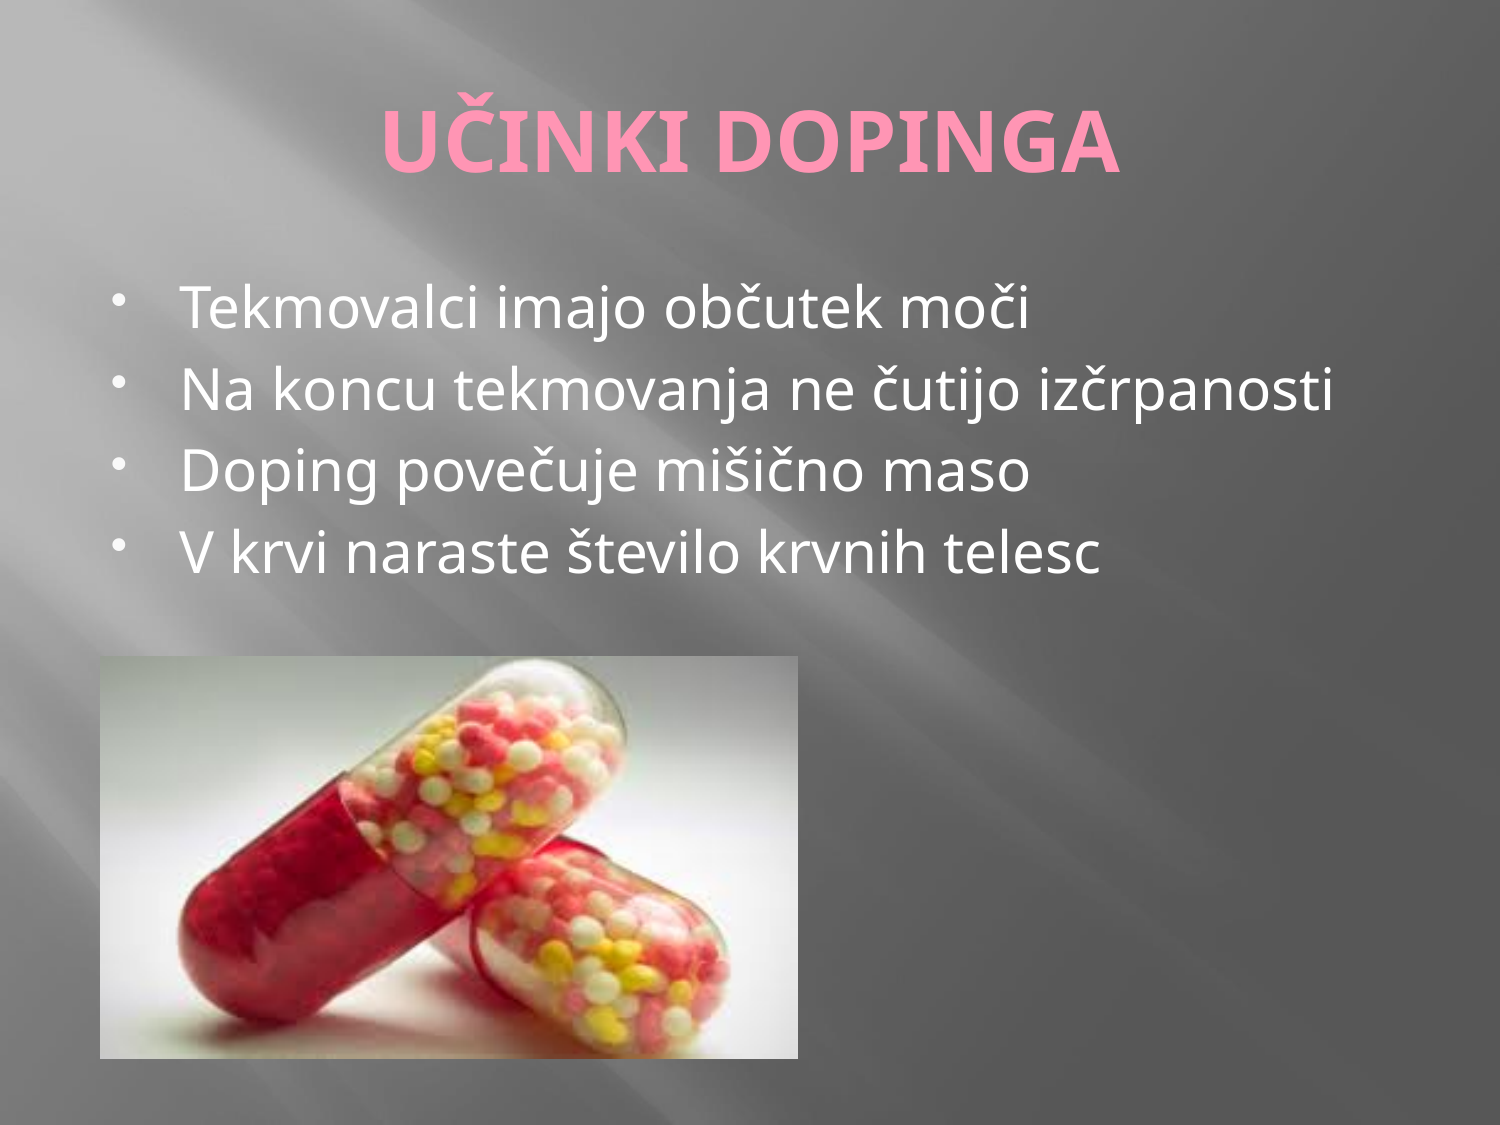

# UČINKI DOPINGA
Tekmovalci imajo občutek moči
Na koncu tekmovanja ne čutijo izčrpanosti
Doping povečuje mišično maso
V krvi naraste število krvnih telesc